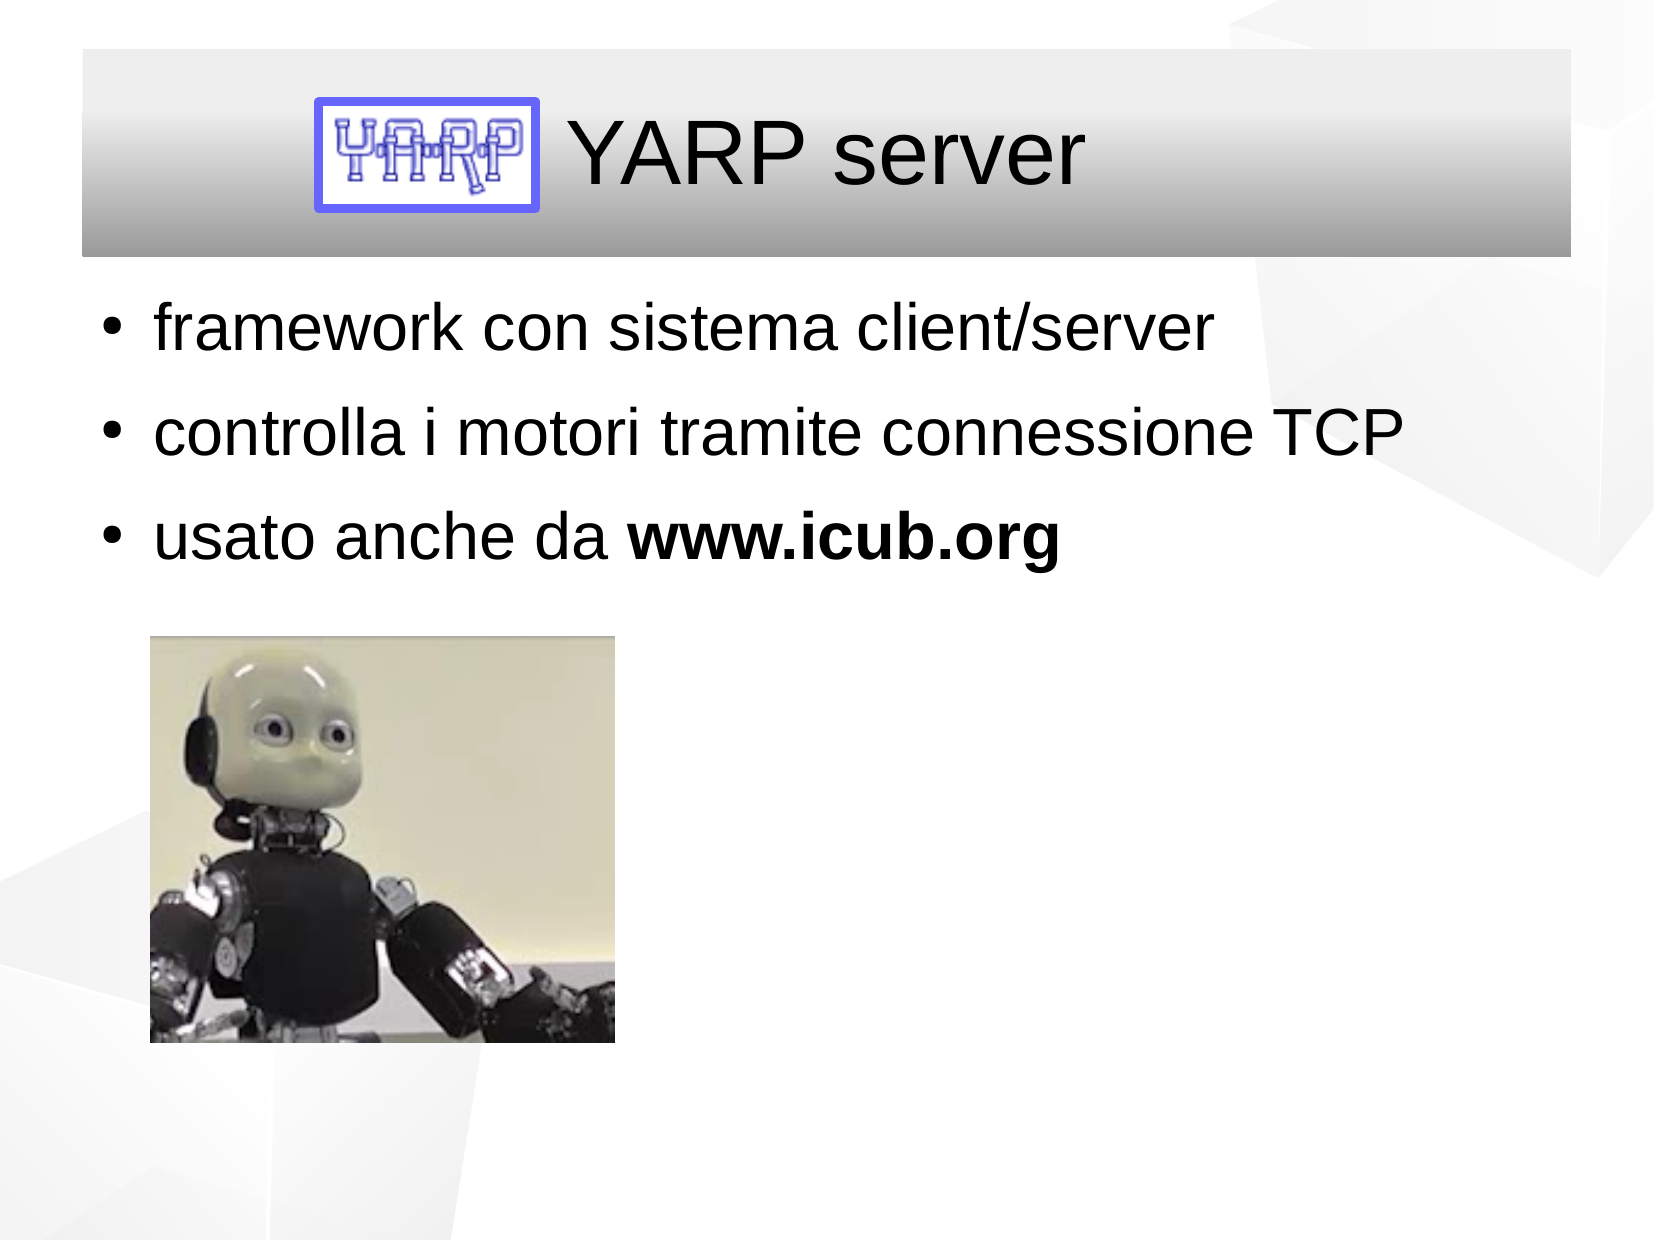

# YARP server
framework con sistema client/server
controlla i motori tramite connessione TCP
usato anche da www.icub.org